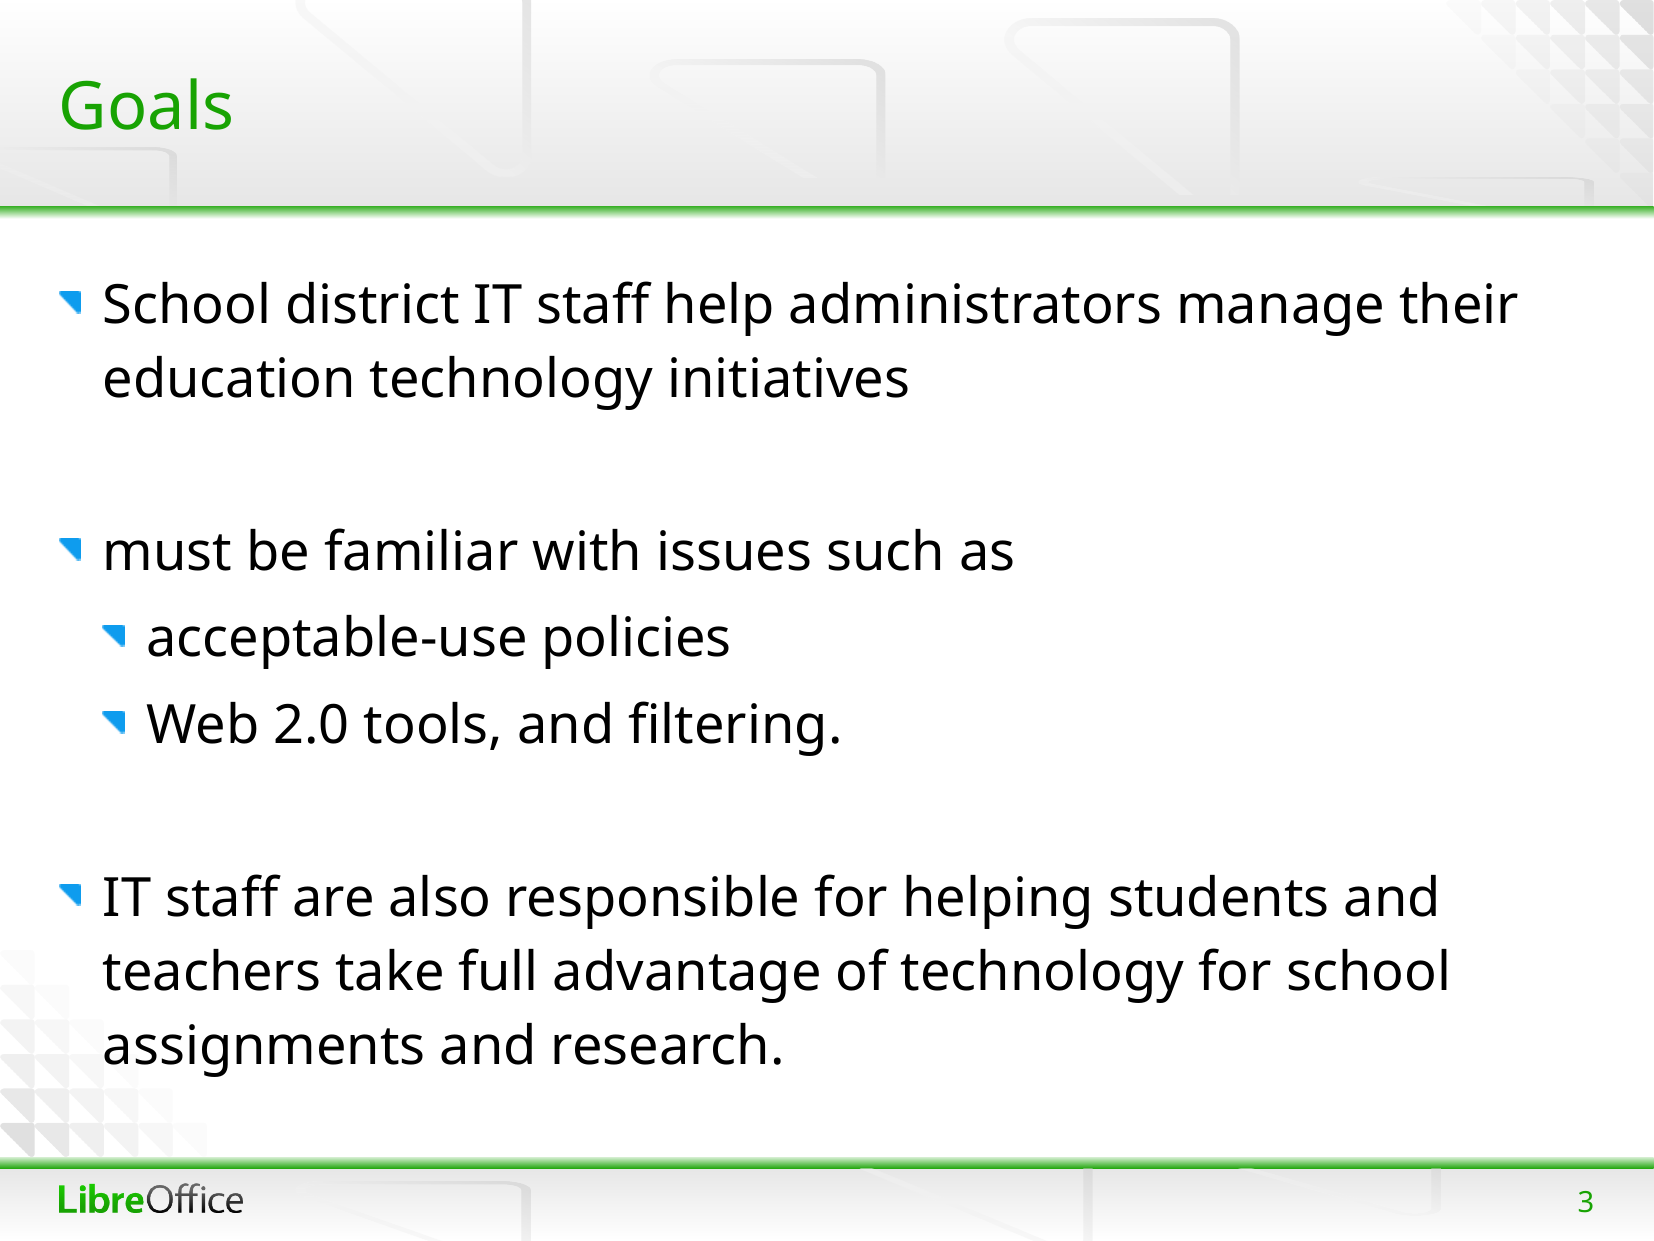

# Goals
School district IT staff help administrators manage their education technology initiatives
must be familiar with issues such as
acceptable-use policies
Web 2.0 tools, and filtering.
IT staff are also responsible for helping students and teachers take full advantage of technology for school assignments and research.
3